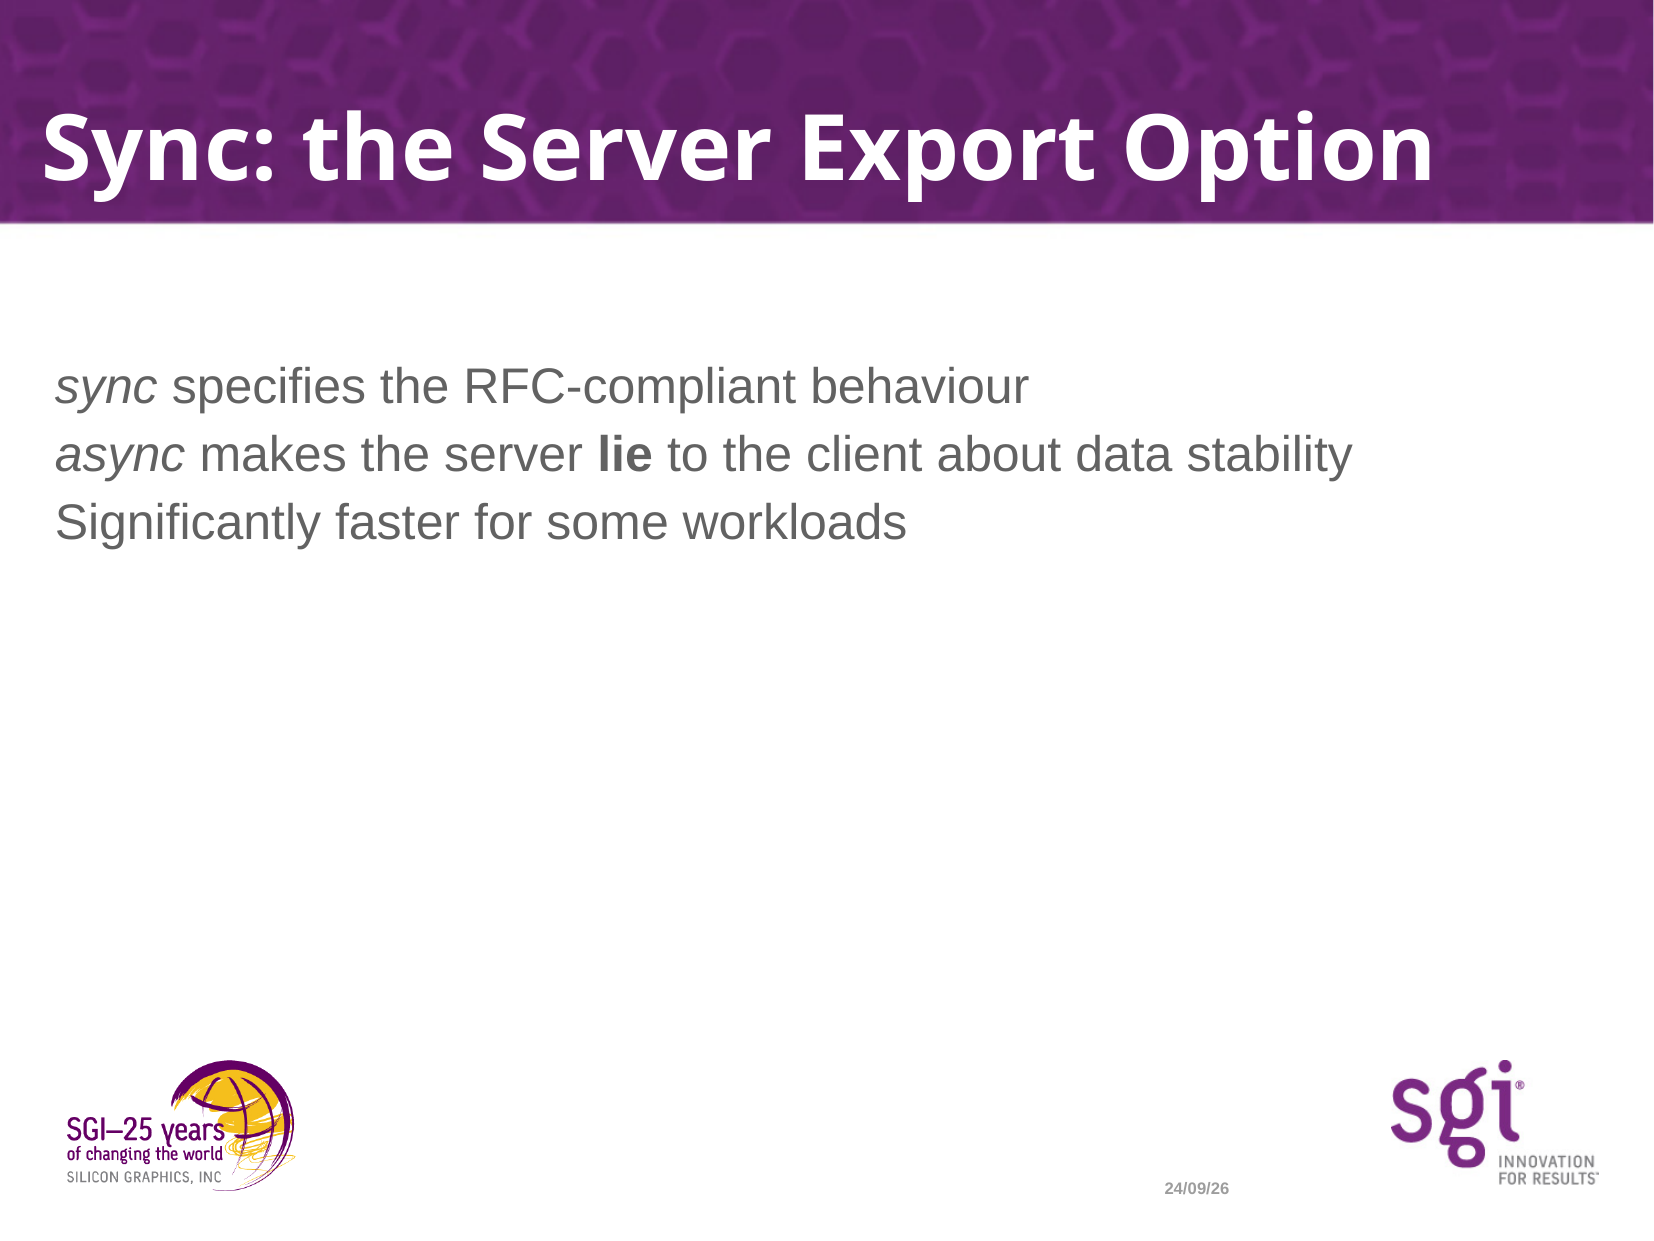

# Sync: the Server Export Option
sync specifies the RFC-compliant behaviour
async makes the server lie to the client about data stability
Significantly faster for some workloads